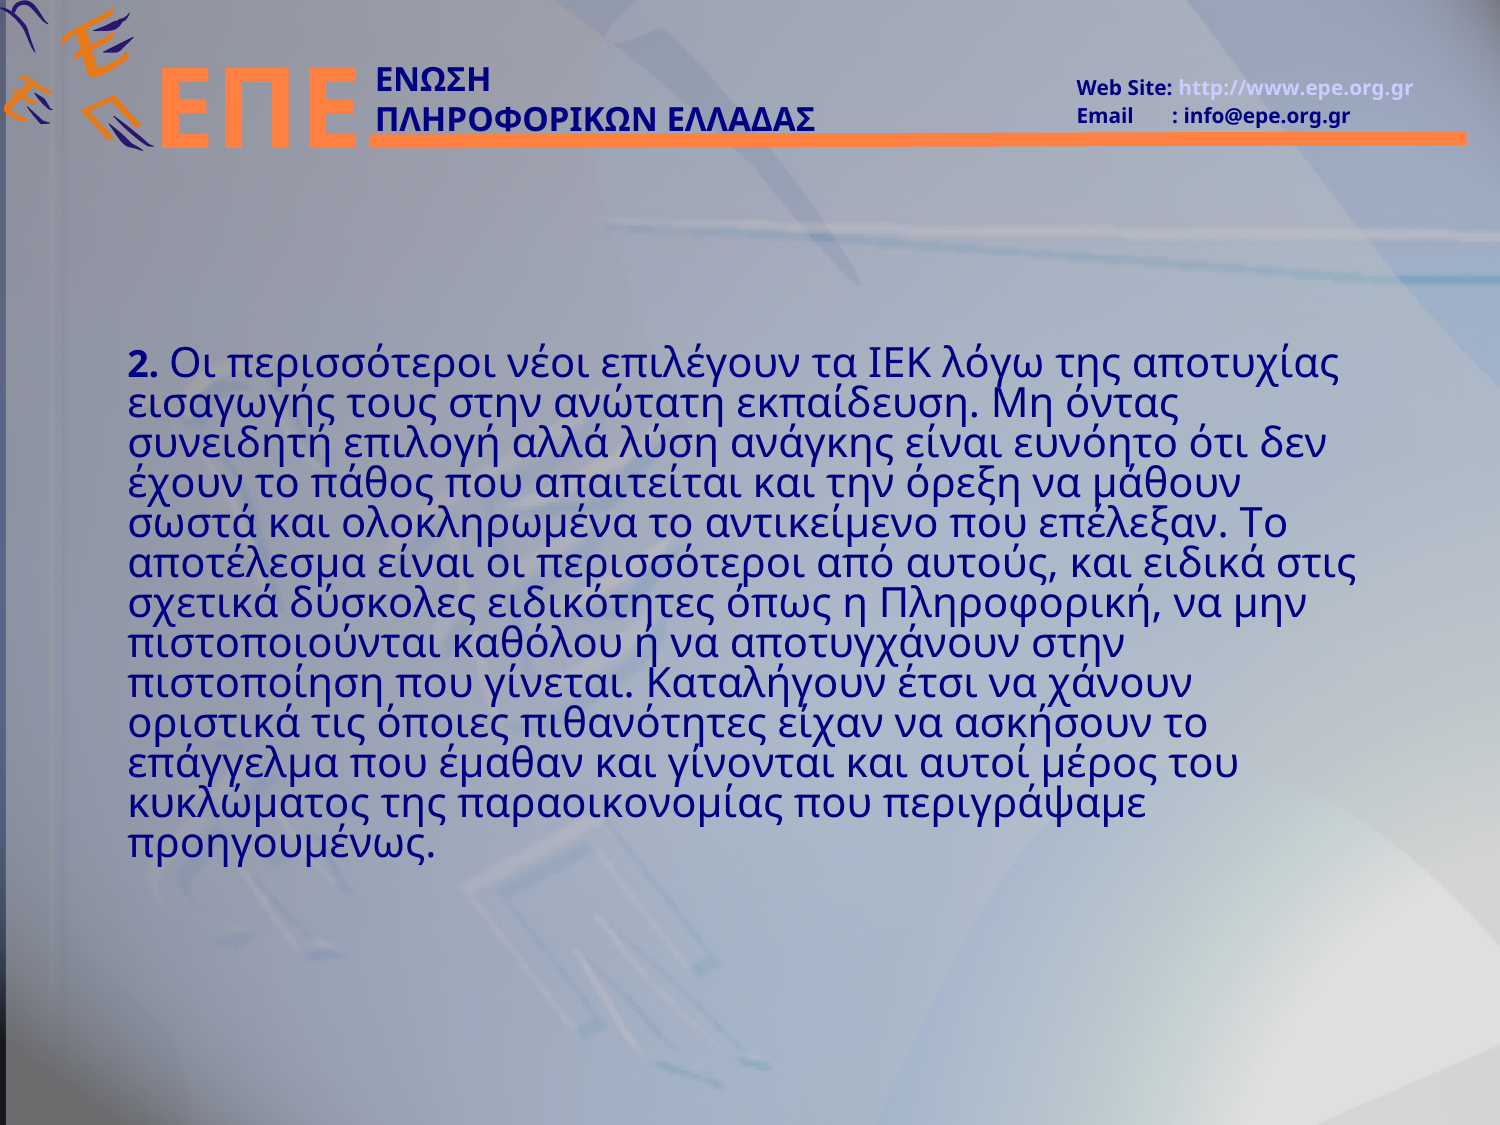

# 2. Οι περισσότεροι νέοι επιλέγουν τα ΙΕΚ λόγω της αποτυχίας εισαγωγής τους στην ανώτατη εκπαίδευση. Μη όντας συνειδητή επιλογή αλλά λύση ανάγκης είναι ευνόητο ότι δεν έχουν το πάθος που απαιτείται και την όρεξη να μάθουν σωστά και ολοκληρωμένα το αντικείμενο που επέλεξαν. Το αποτέλεσμα είναι οι περισσότεροι από αυτούς, και ειδικά στις σχετικά δύσκολες ειδικότητες όπως η Πληροφορική, να μην πιστοποιούνται καθόλου ή να αποτυγχάνουν στην πιστοποίηση που γίνεται. Καταλήγουν έτσι να χάνουν οριστικά τις όποιες πιθανότητες είχαν να ασκήσουν το επάγγελμα που έμαθαν και γίνονται και αυτοί μέρος του κυκλώματος της παραοικονομίας που περιγράψαμε προηγουμένως.